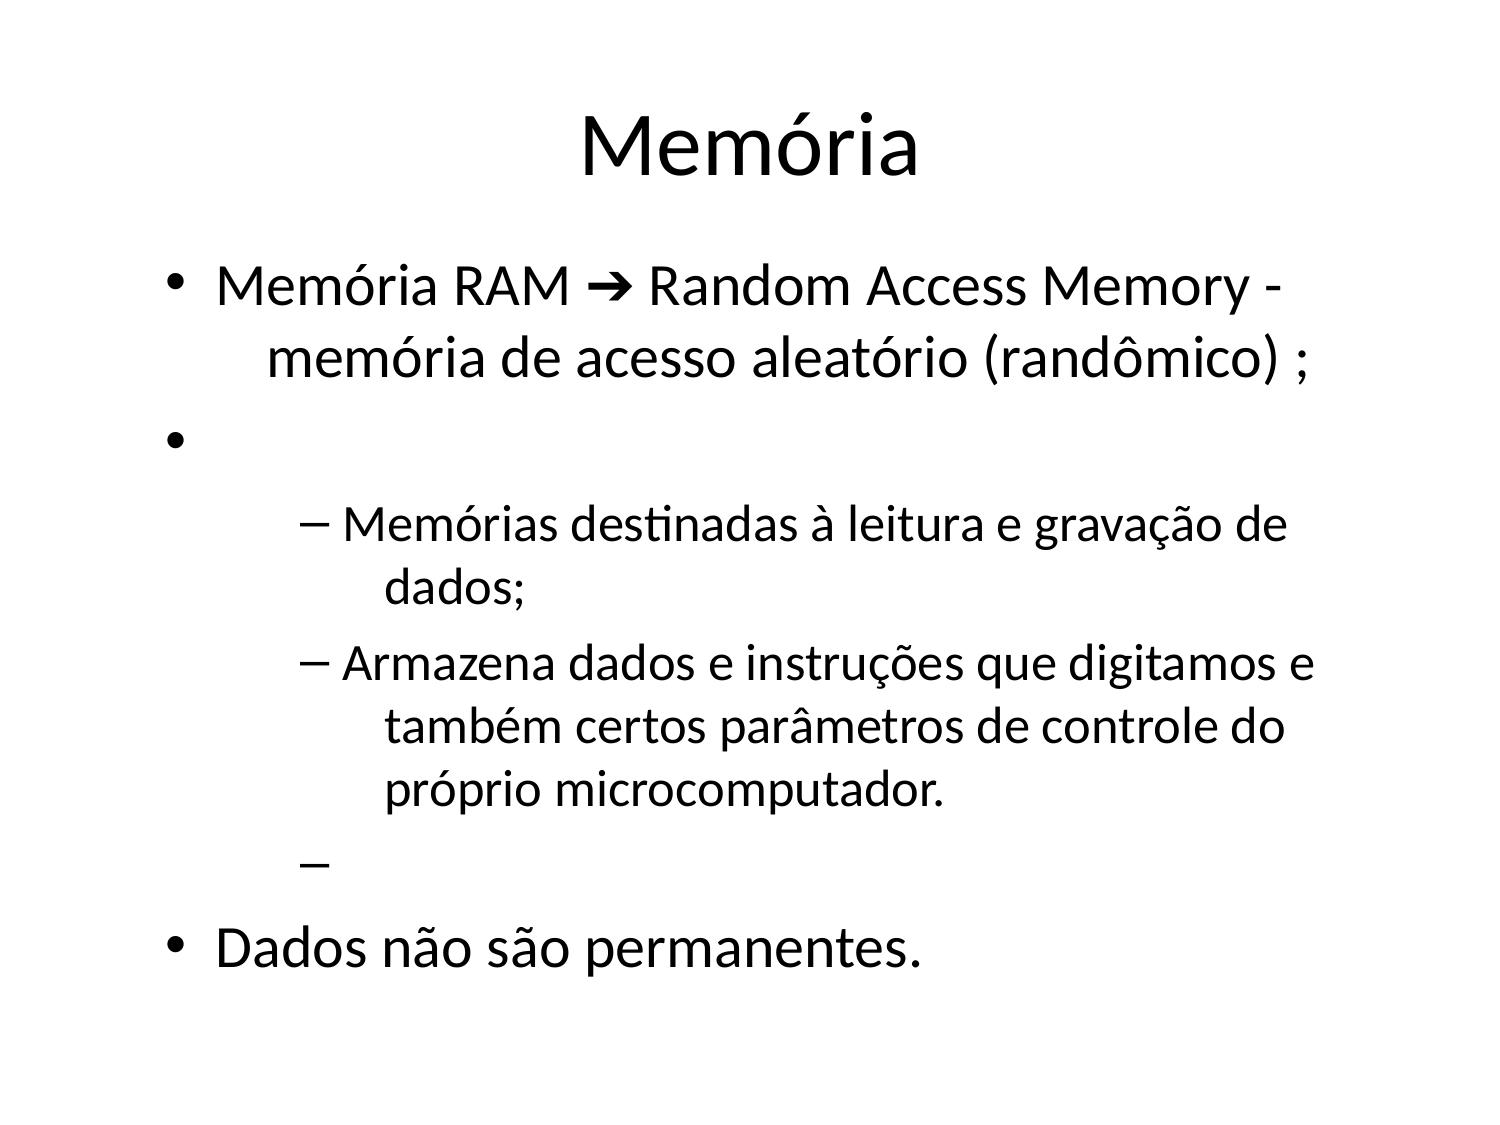

# Memória
Memória RAM ➔ Random Access Memory - memória de acesso aleatório (randômico) ;
Memórias destinadas à leitura e gravação de dados;
Armazena dados e instruções que digitamos e também certos parâmetros de controle do próprio microcomputador.
Dados não são permanentes.